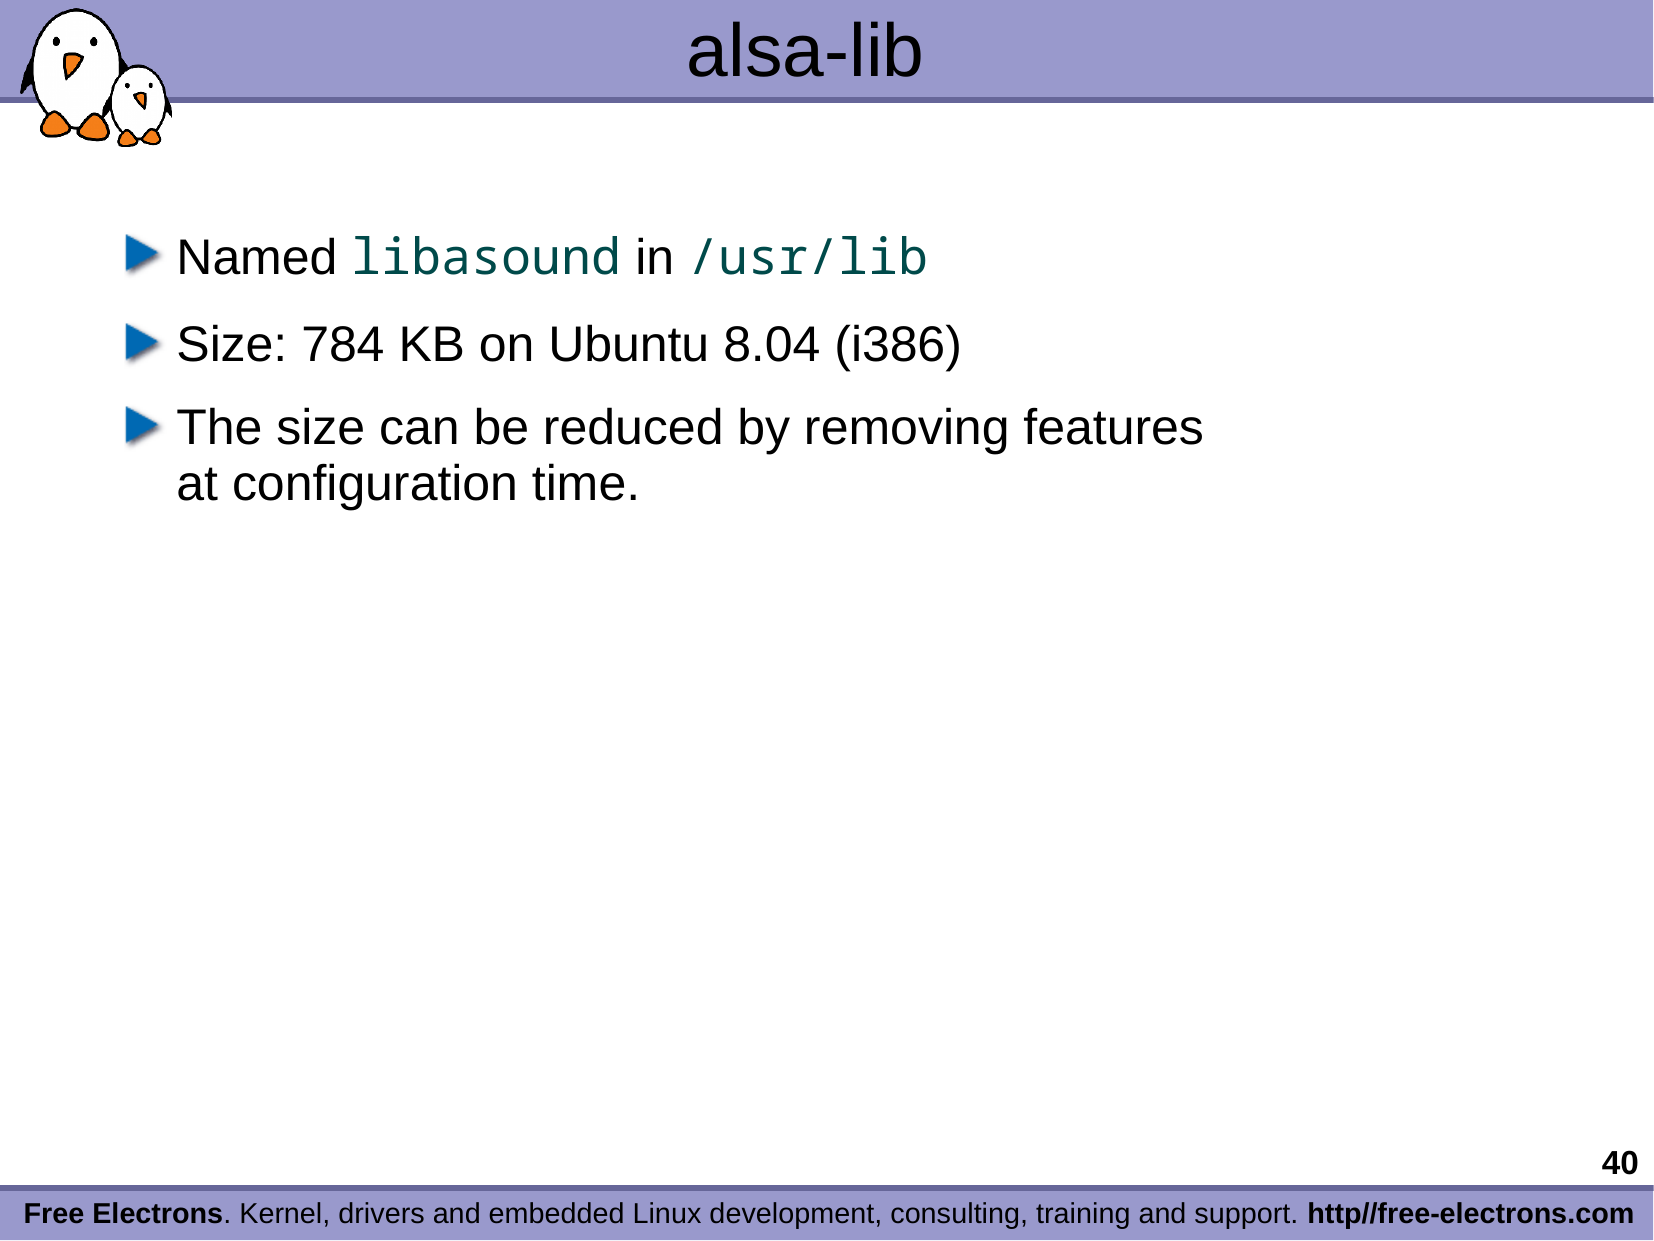

# alsa-lib
Named libasound in /usr/lib
Size: 784 KB on Ubuntu 8.04 (i386)
The size can be reduced by removing features
at configuration time.